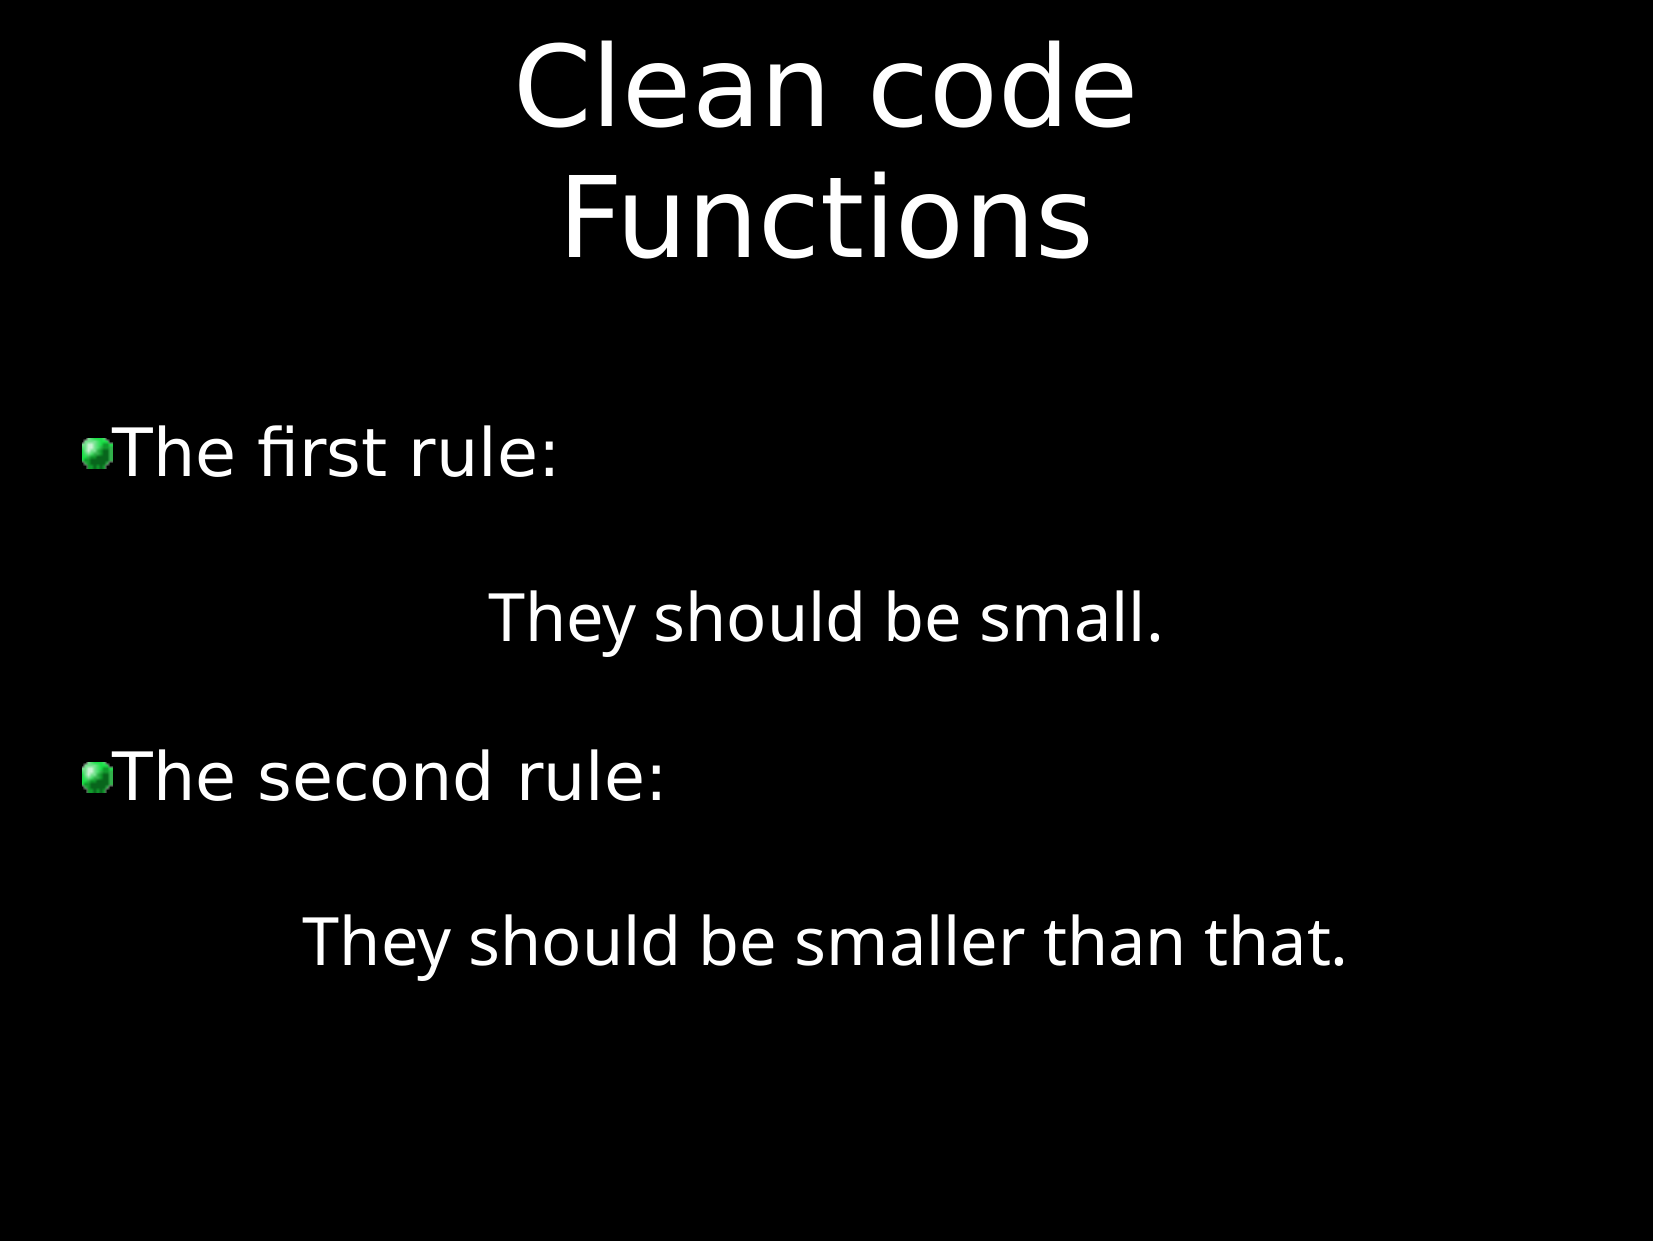

# Clean code Functions
The first rule:
They should be small.
The second rule:
They should be smaller than that.